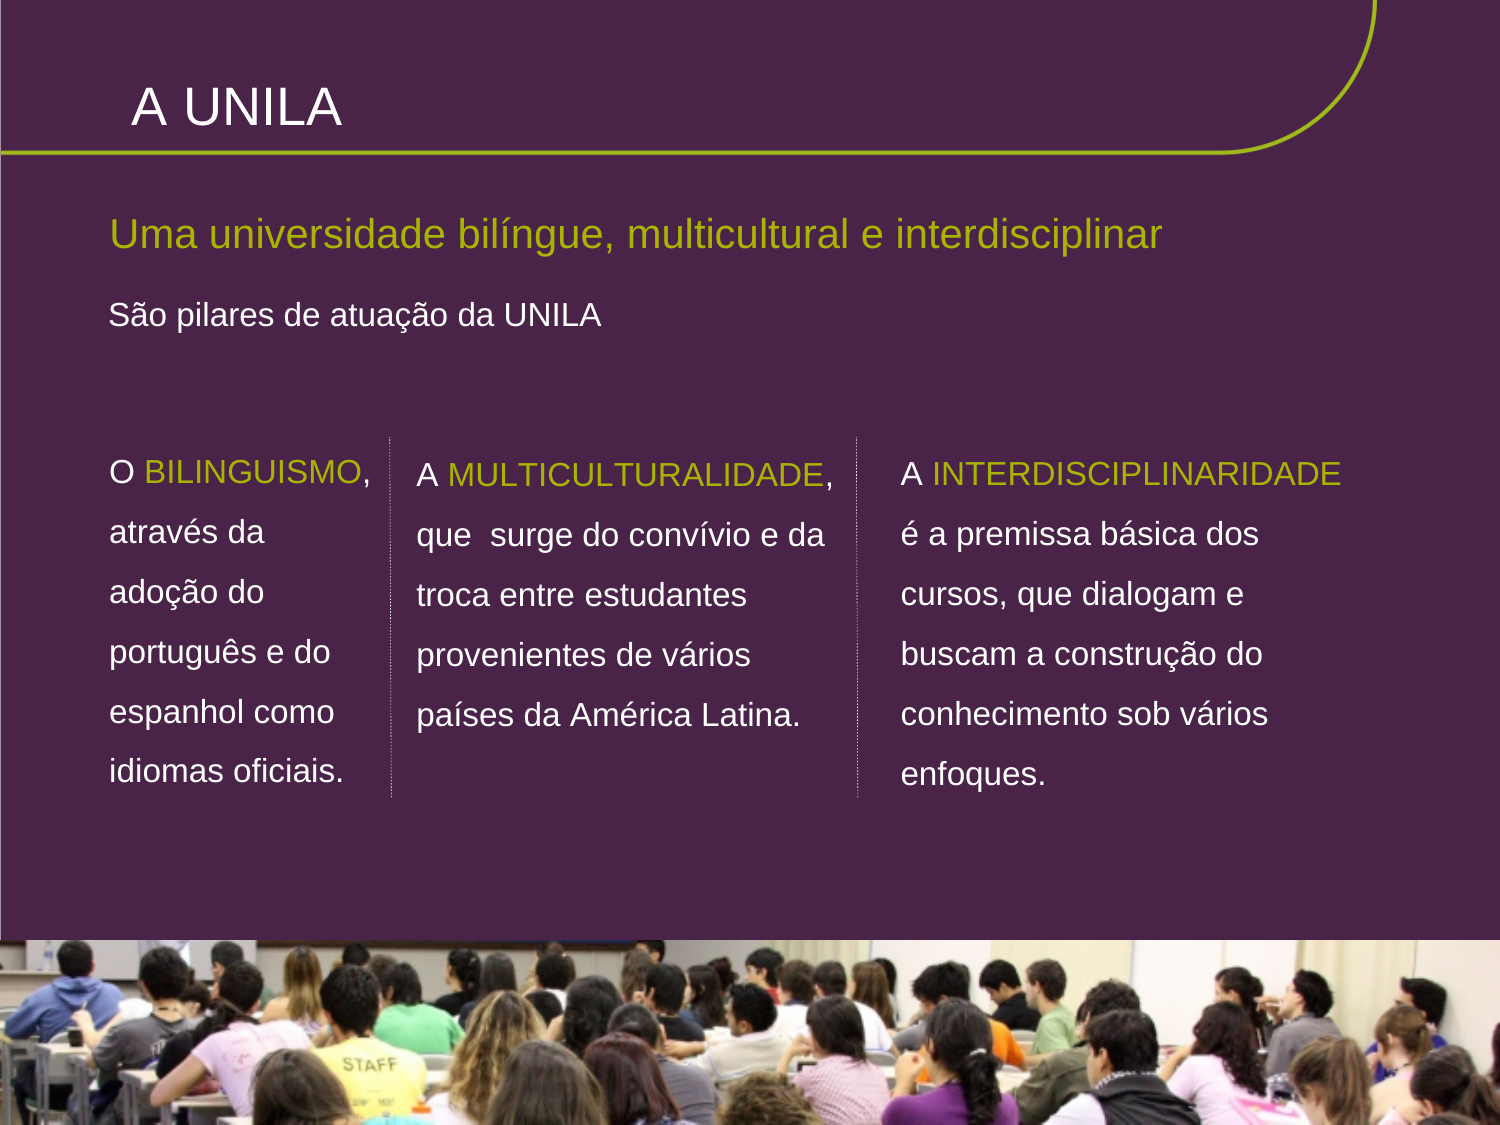

A UNILA
Uma universidade bilíngue, multicultural e interdisciplinar
São pilares de atuação da UNILA
O BILINGUISMO, através da adoção do português e do espanhol como idiomas oficiais.
A INTERDISCIPLINARIDADE é a premissa básica dos cursos, que dialogam e buscam a construção do conhecimento sob vários enfoques.
A MULTICULTURALIDADE, que surge do convívio e da troca entre estudantes provenientes de vários países da América Latina.